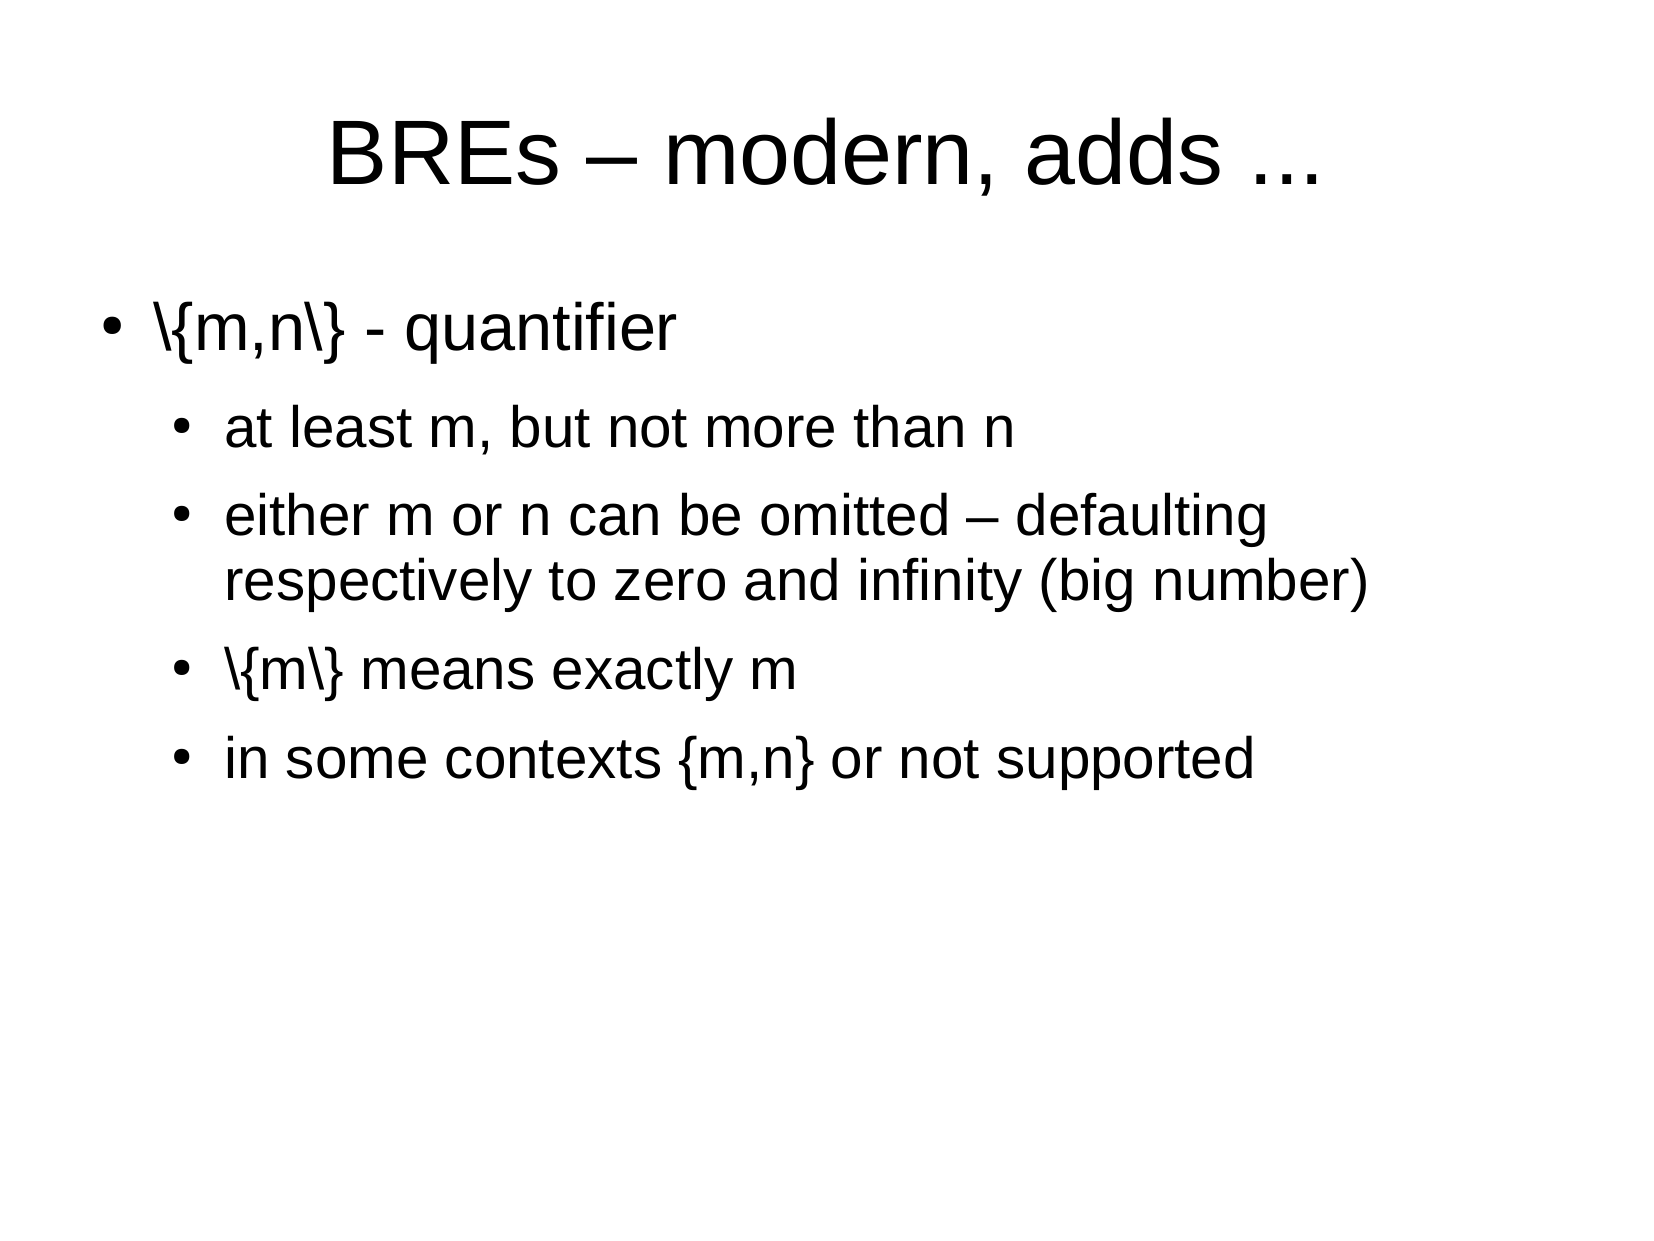

# BREs – modern, adds ...
\{m,n\} - quantifier
at least m, but not more than n
either m or n can be omitted – defaulting respectively to zero and infinity (big number)
\{m\} means exactly m
in some contexts {m,n} or not supported